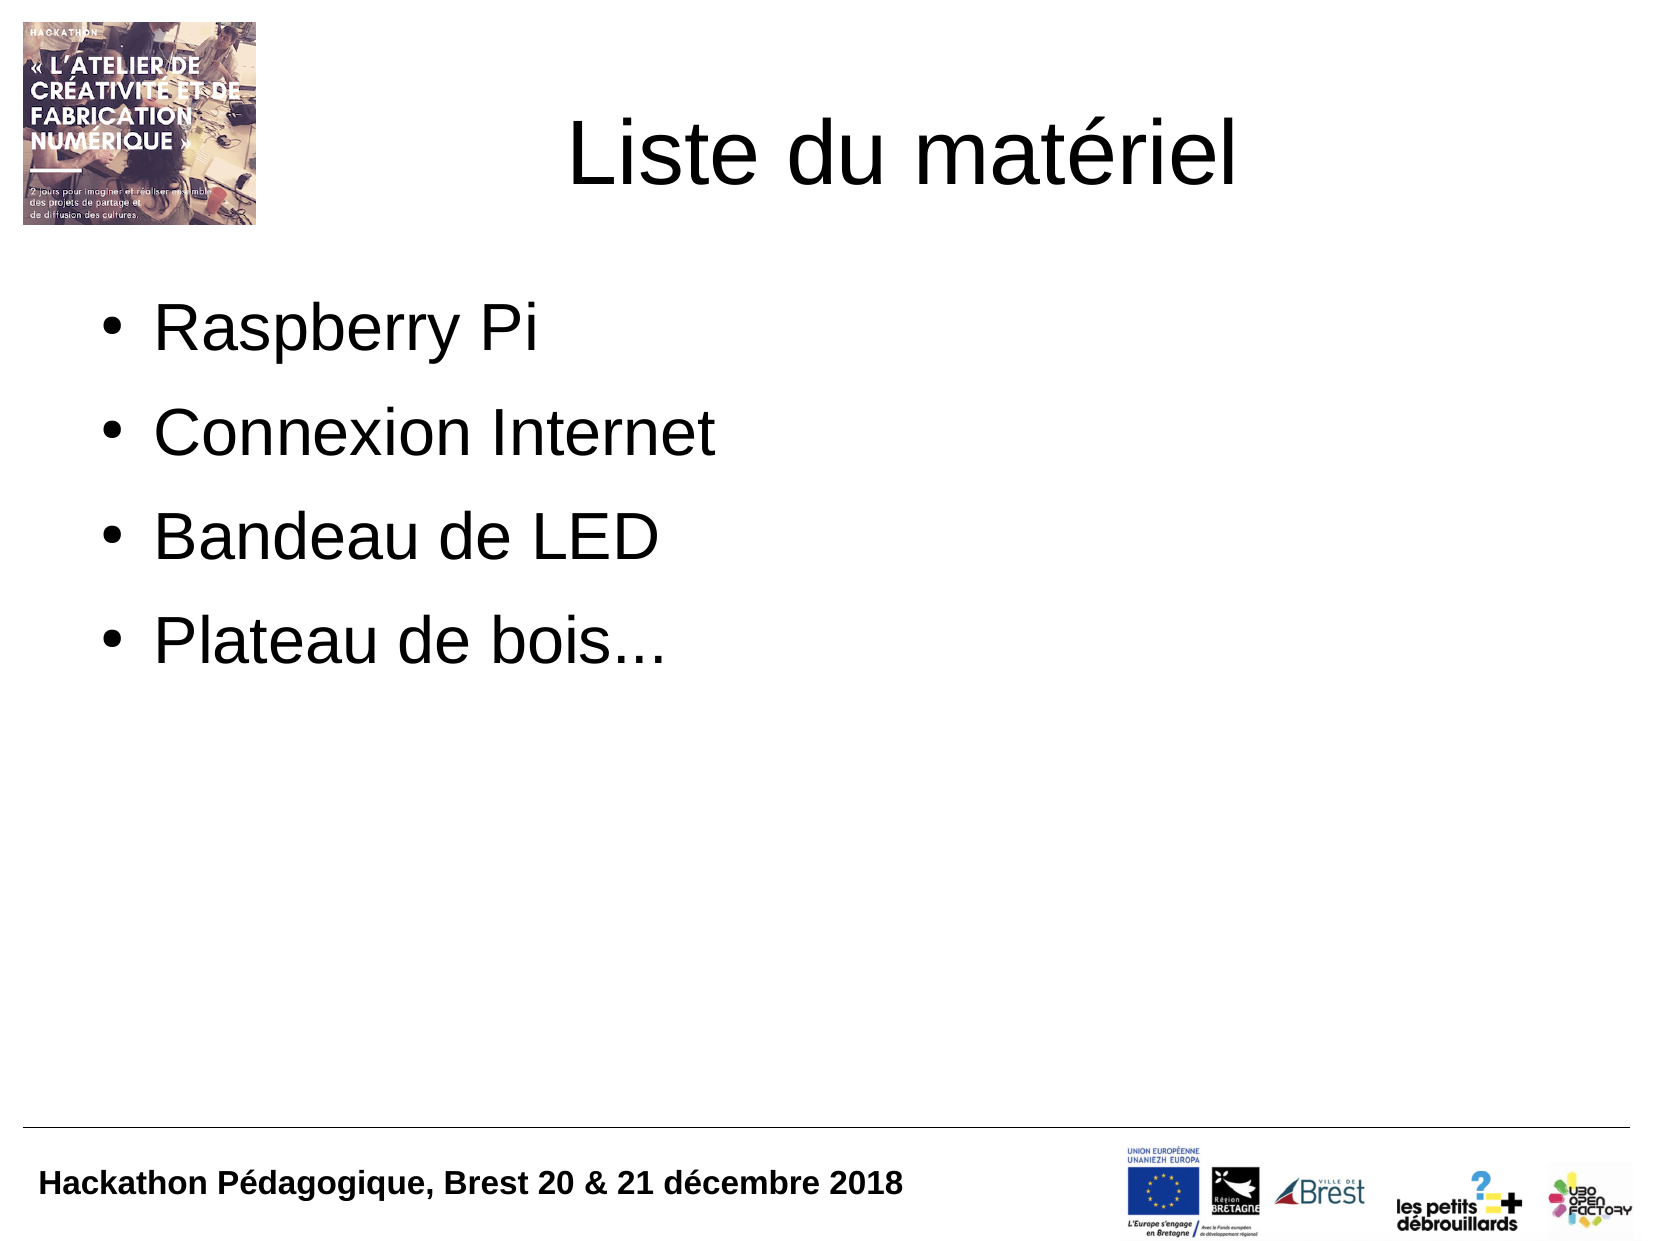

# Liste du matériel
Raspberry Pi
Connexion Internet
Bandeau de LED
Plateau de bois...
Hackathon Pédagogique, Brest 20 & 21 décembre 2018